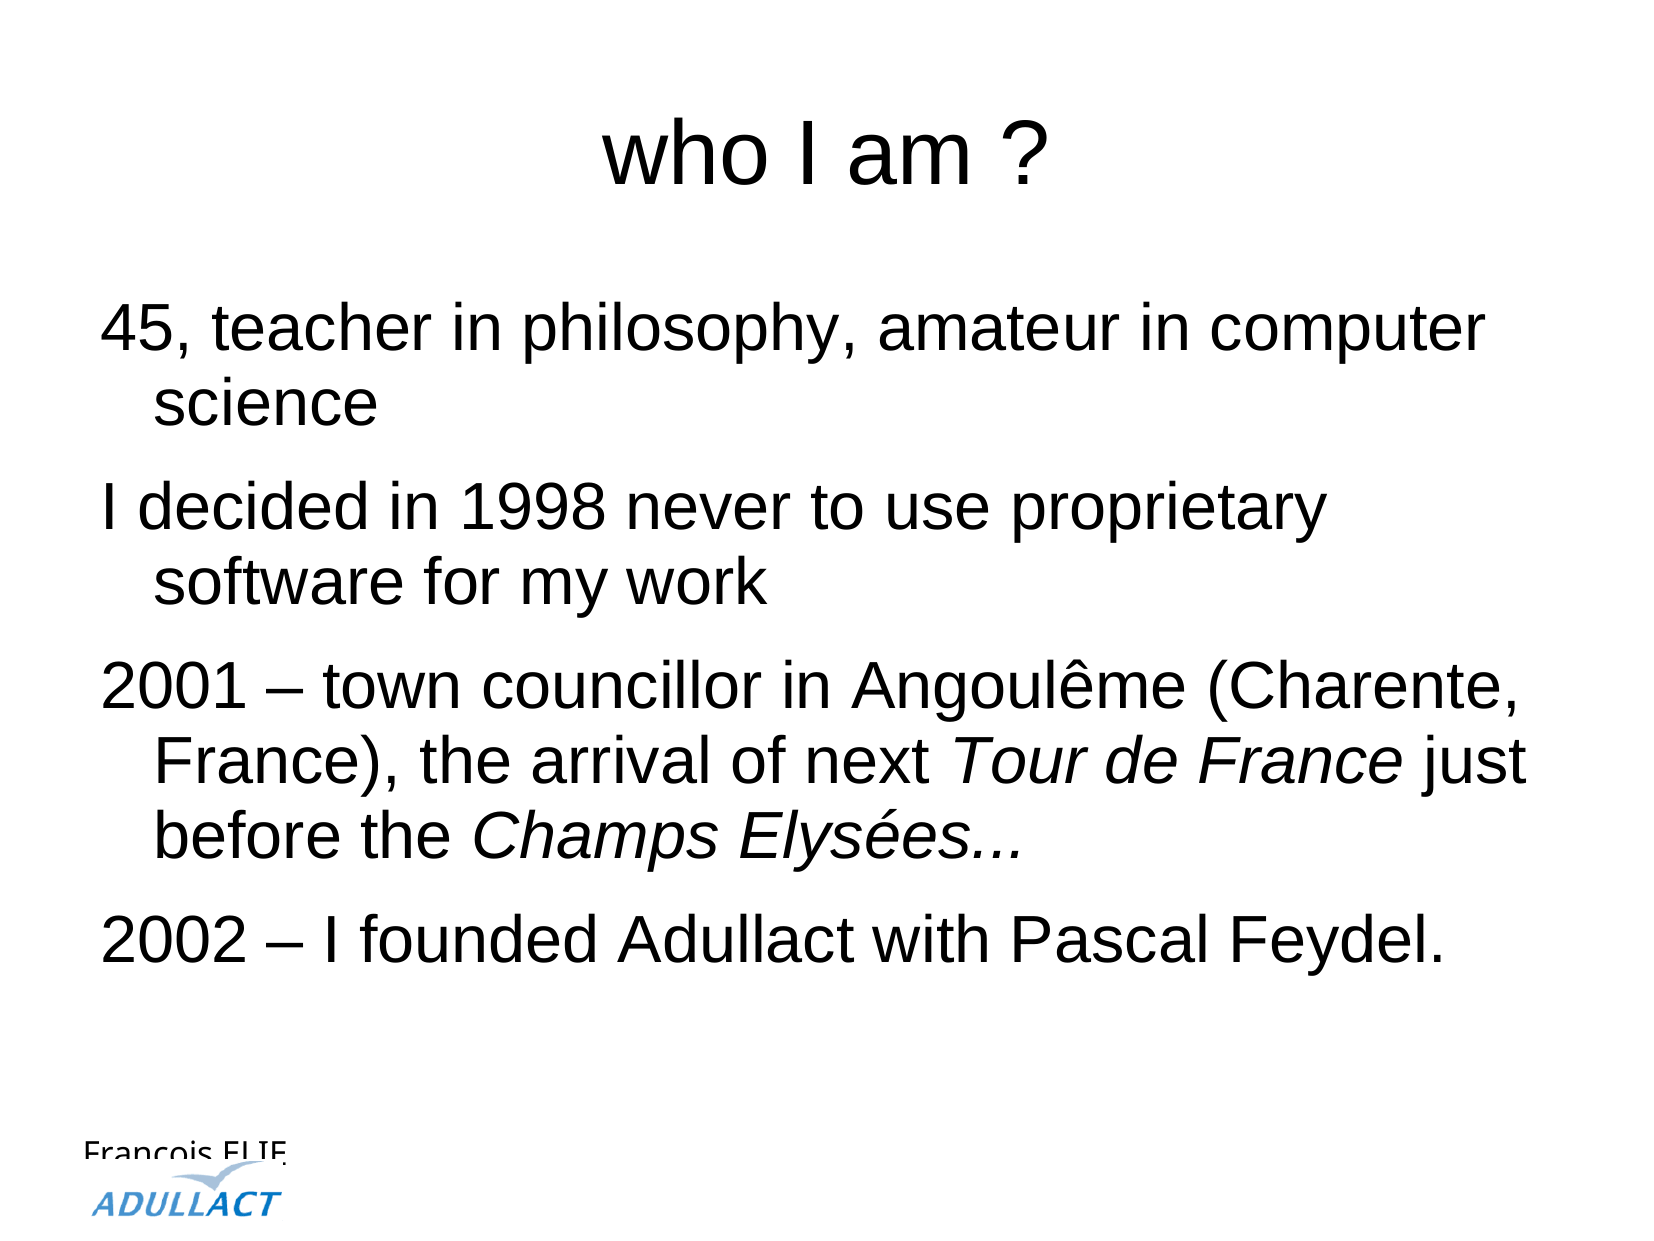

# who I am ?
45, teacher in philosophy, amateur in computer science
I decided in 1998 never to use proprietary software for my work
2001 – town councillor in Angoulême (Charente, France), the arrival of next Tour de France just before the Champs Elysées...
2002 – I founded Adullact with Pascal Feydel.